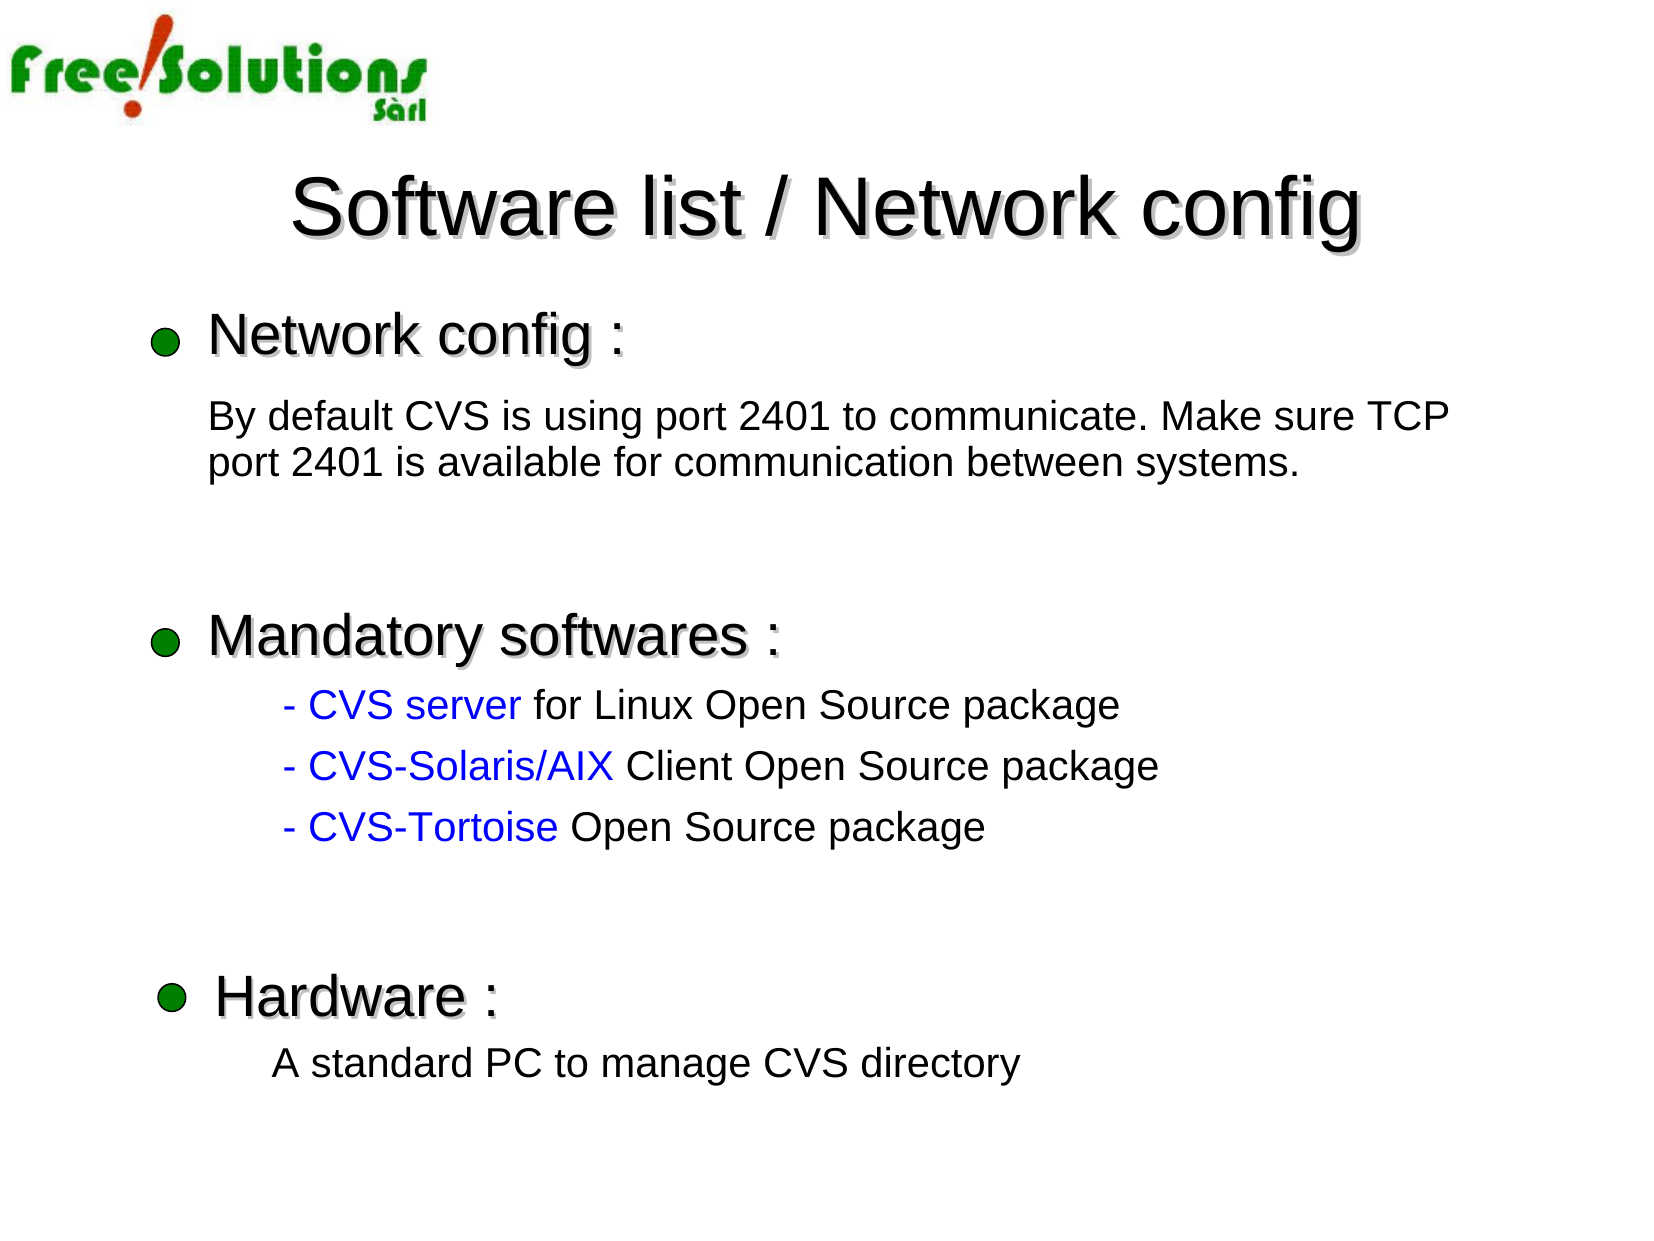

# Software list / Network config
Network config :
By default CVS is using port 2401 to communicate. Make sure TCP port 2401 is available for communication between systems.
Mandatory softwares :
- CVS server for Linux Open Source package
- CVS-Solaris/AIX Client Open Source package
- CVS-Tortoise Open Source package
Hardware :
 A standard PC to manage CVS directory